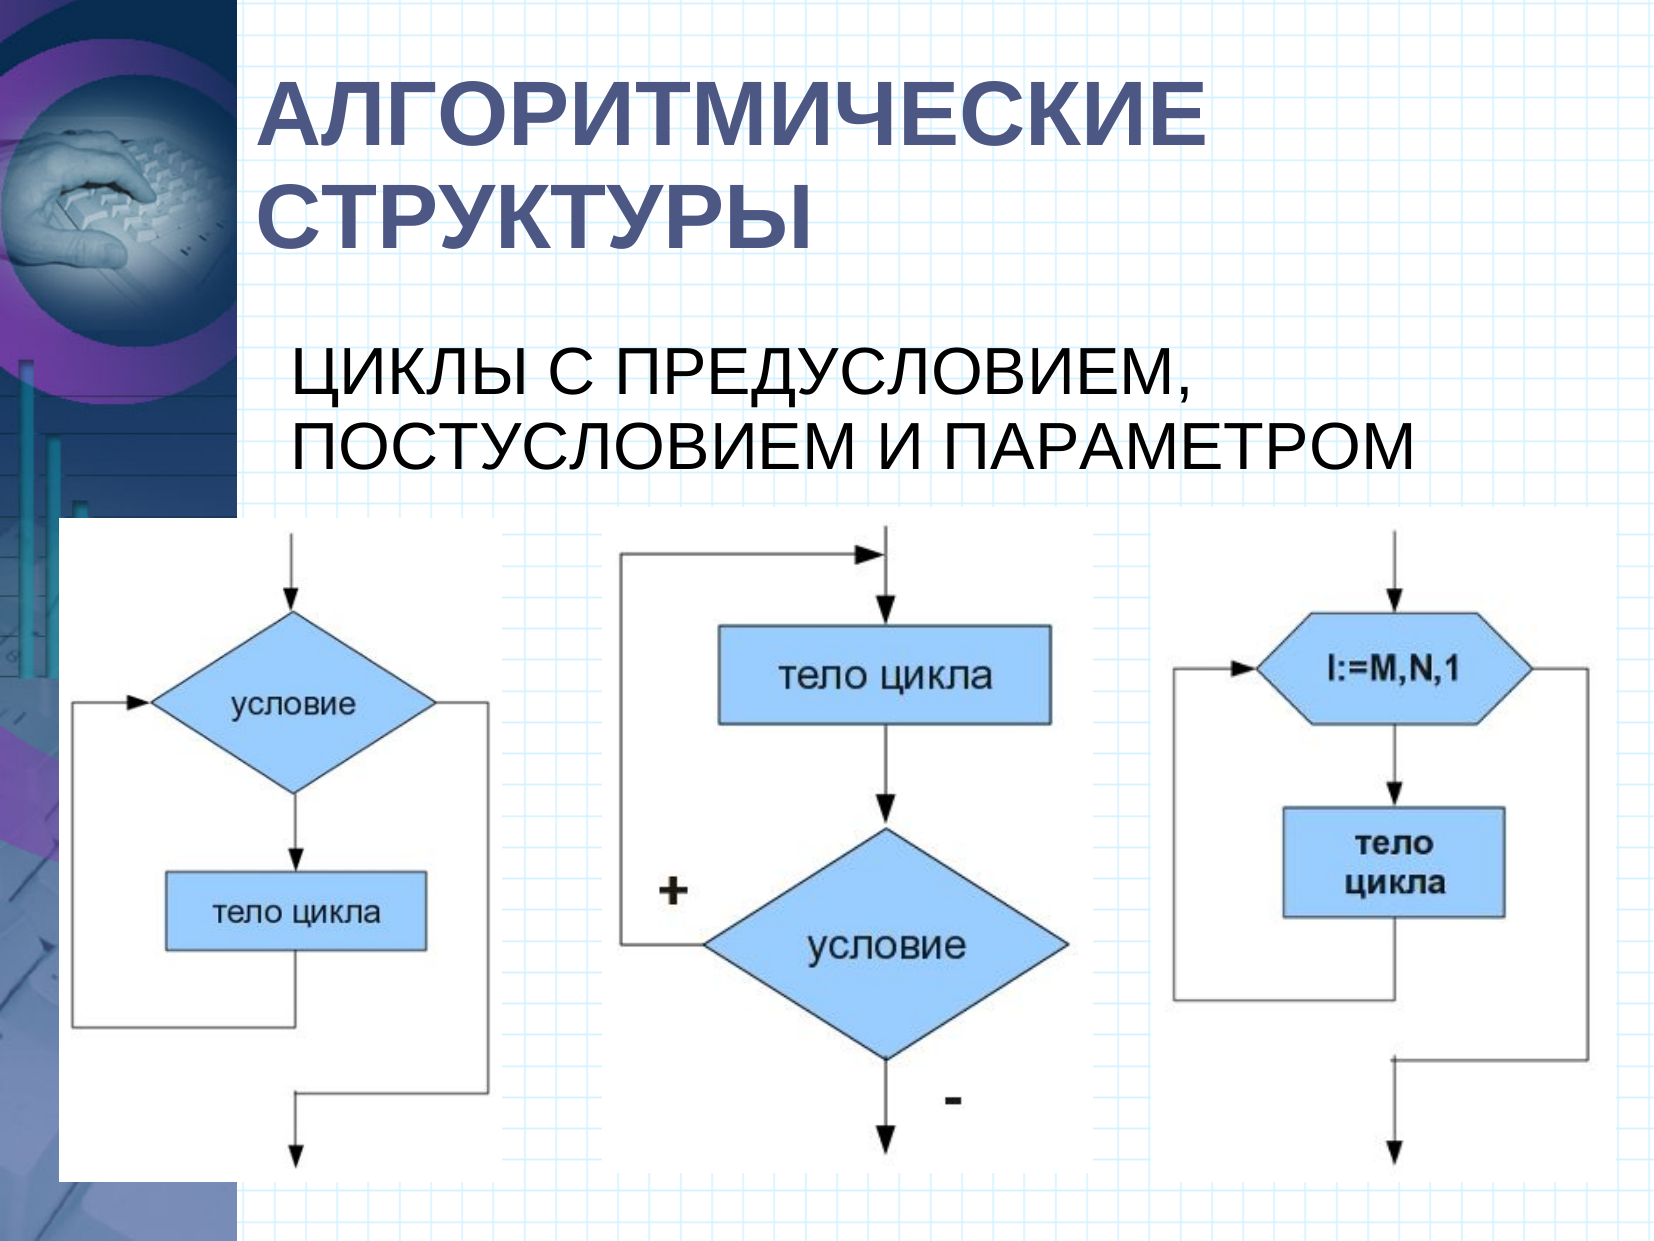

# АЛГОРИТМИЧЕСКИЕ СТРУКТУРЫ
ЦИКЛЫ С ПРЕДУСЛОВИЕM, ПОСТУСЛОВИЕМ И ПАРАМЕТРОМ